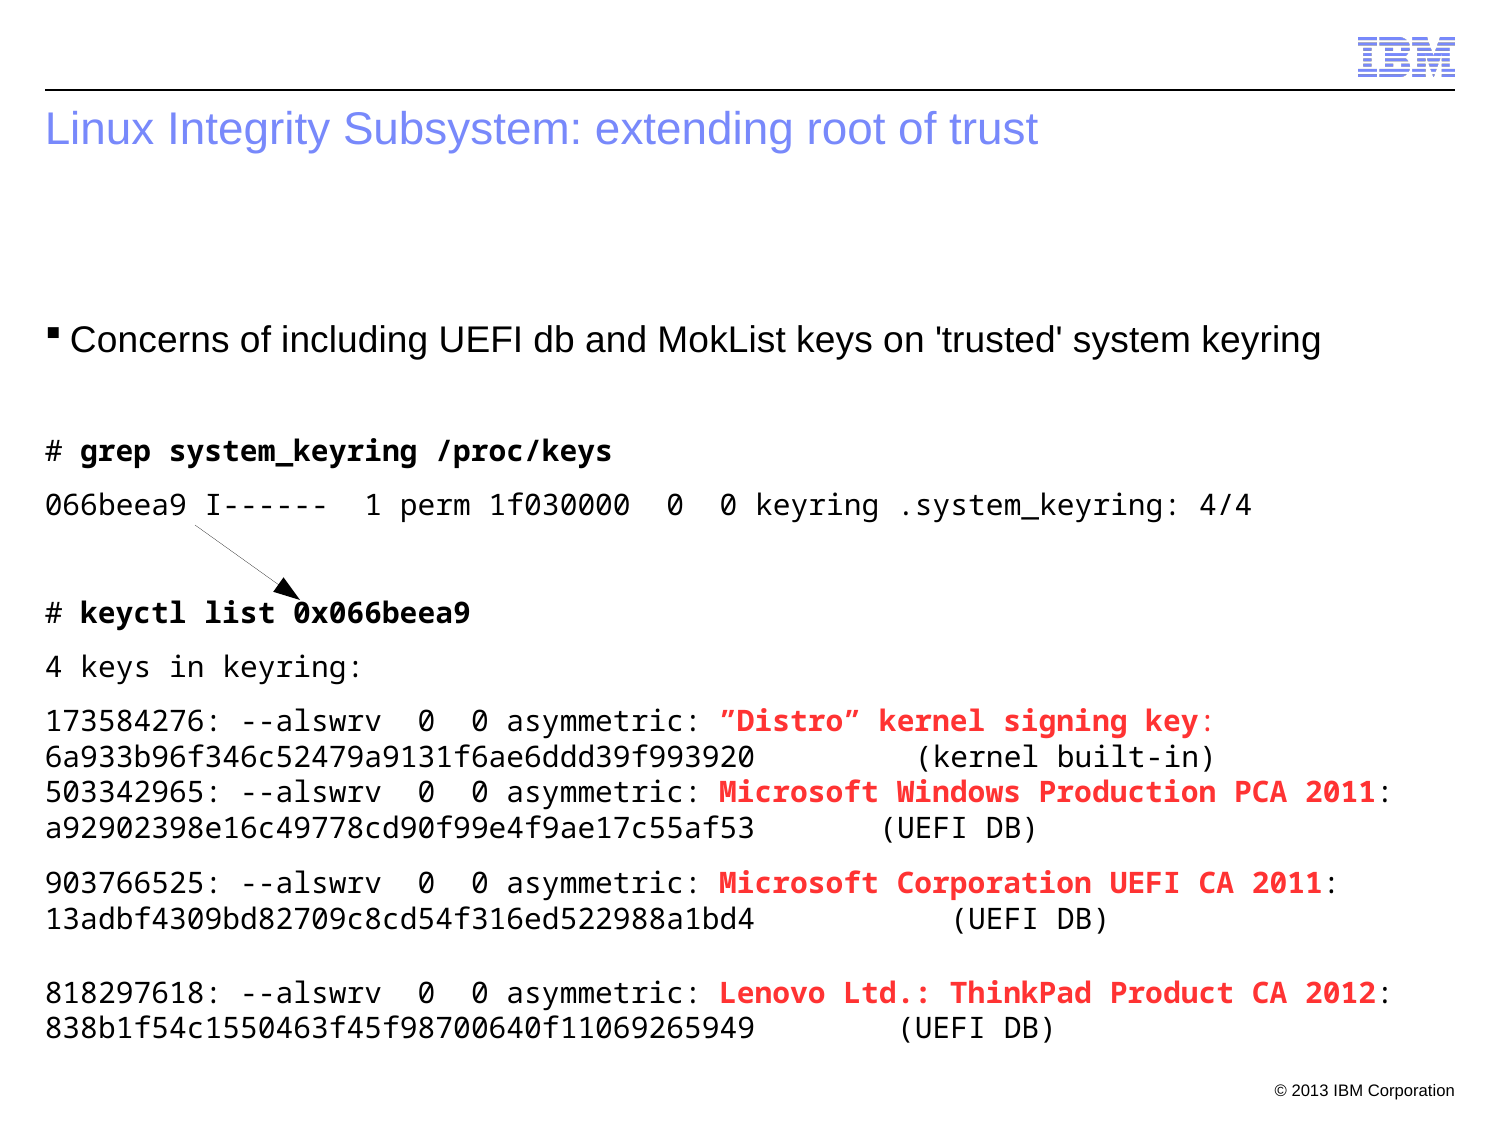

# Linux Integrity Subsystem: extending root of trust
Concerns of including UEFI db and MokList keys on 'trusted' system keyring
# grep system_keyring /proc/keys
066beea9 I------ 1 perm 1f030000 0 0 keyring .system_keyring: 4/4
# keyctl list 0x066beea9
4 keys in keyring:
173584276: --alswrv 0 0 asymmetric: ”Distro” kernel signing key: 6a933b96f346c52479a9131f6ae6ddd39f993920 (kernel built-in)
503342965: --alswrv 0 0 asymmetric: Microsoft Windows Production PCA 2011: a92902398e16c49778cd90f99e4f9ae17c55af53 (UEFI DB)
903766525: --alswrv 0 0 asymmetric: Microsoft Corporation UEFI CA 2011: 13adbf4309bd82709c8cd54f316ed522988a1bd4 (UEFI DB)
818297618: --alswrv 0 0 asymmetric: Lenovo Ltd.: ThinkPad Product CA 2012: 838b1f54c1550463f45f98700640f11069265949 (UEFI DB)